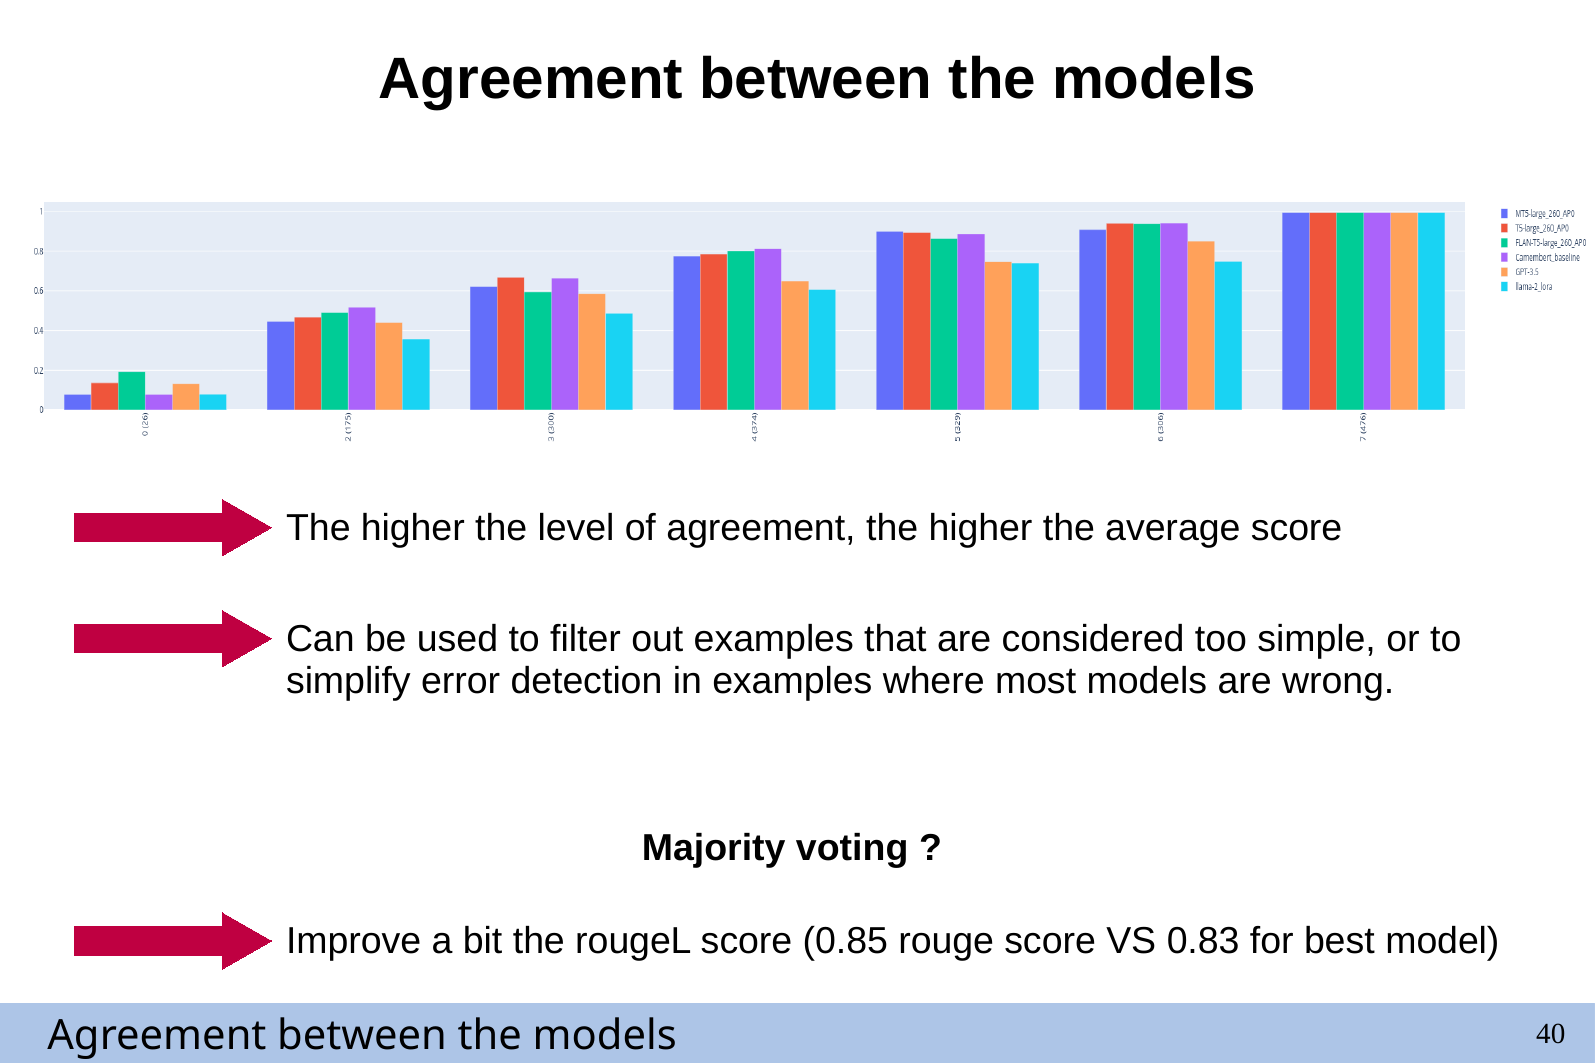

Agreement between the models
The higher the level of agreement, the higher the average score
Can be used to filter out examples that are considered too simple, or to simplify error detection in examples where most models are wrong.
Majority voting ?
Improve a bit the rougeL score (0.85 rouge score VS 0.83 for best model)
# Agreement between the models